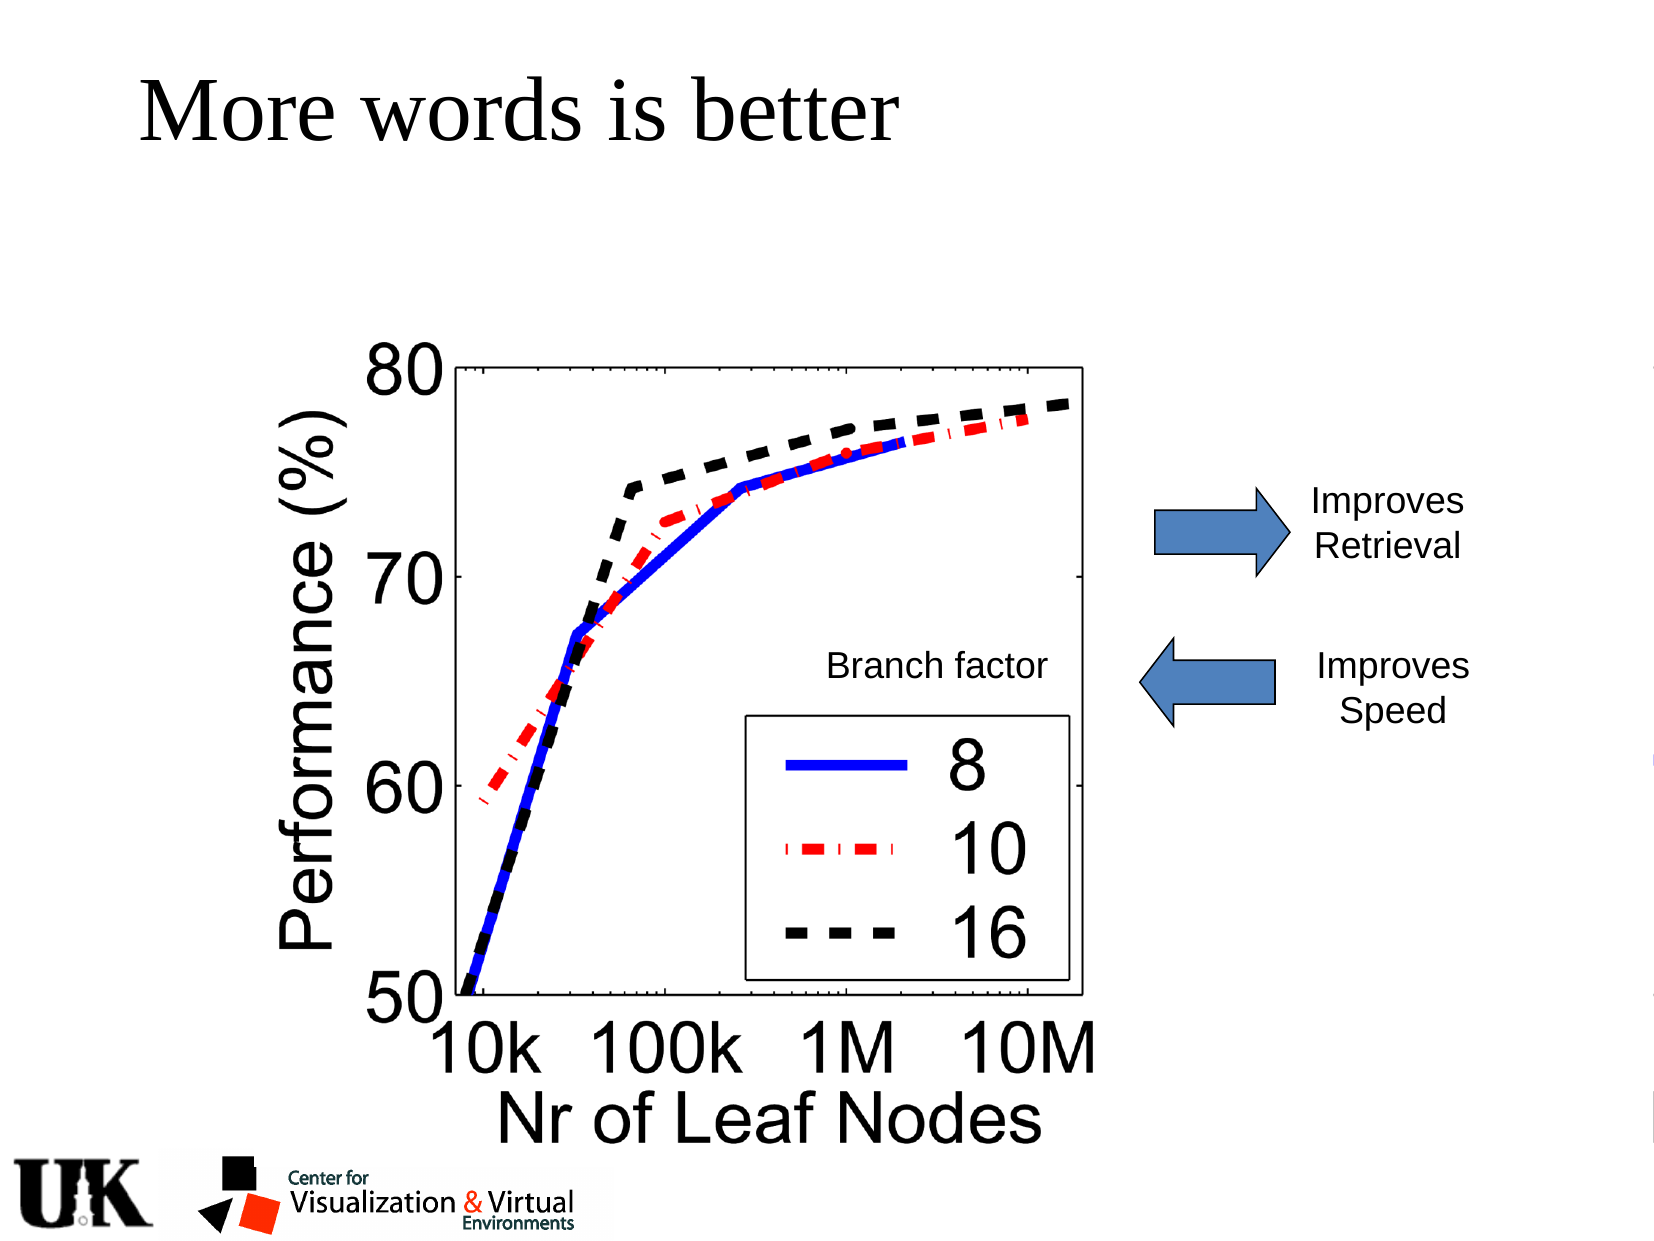

More words is better
Improves
Retrieval
Branch factor
Improves
Speed